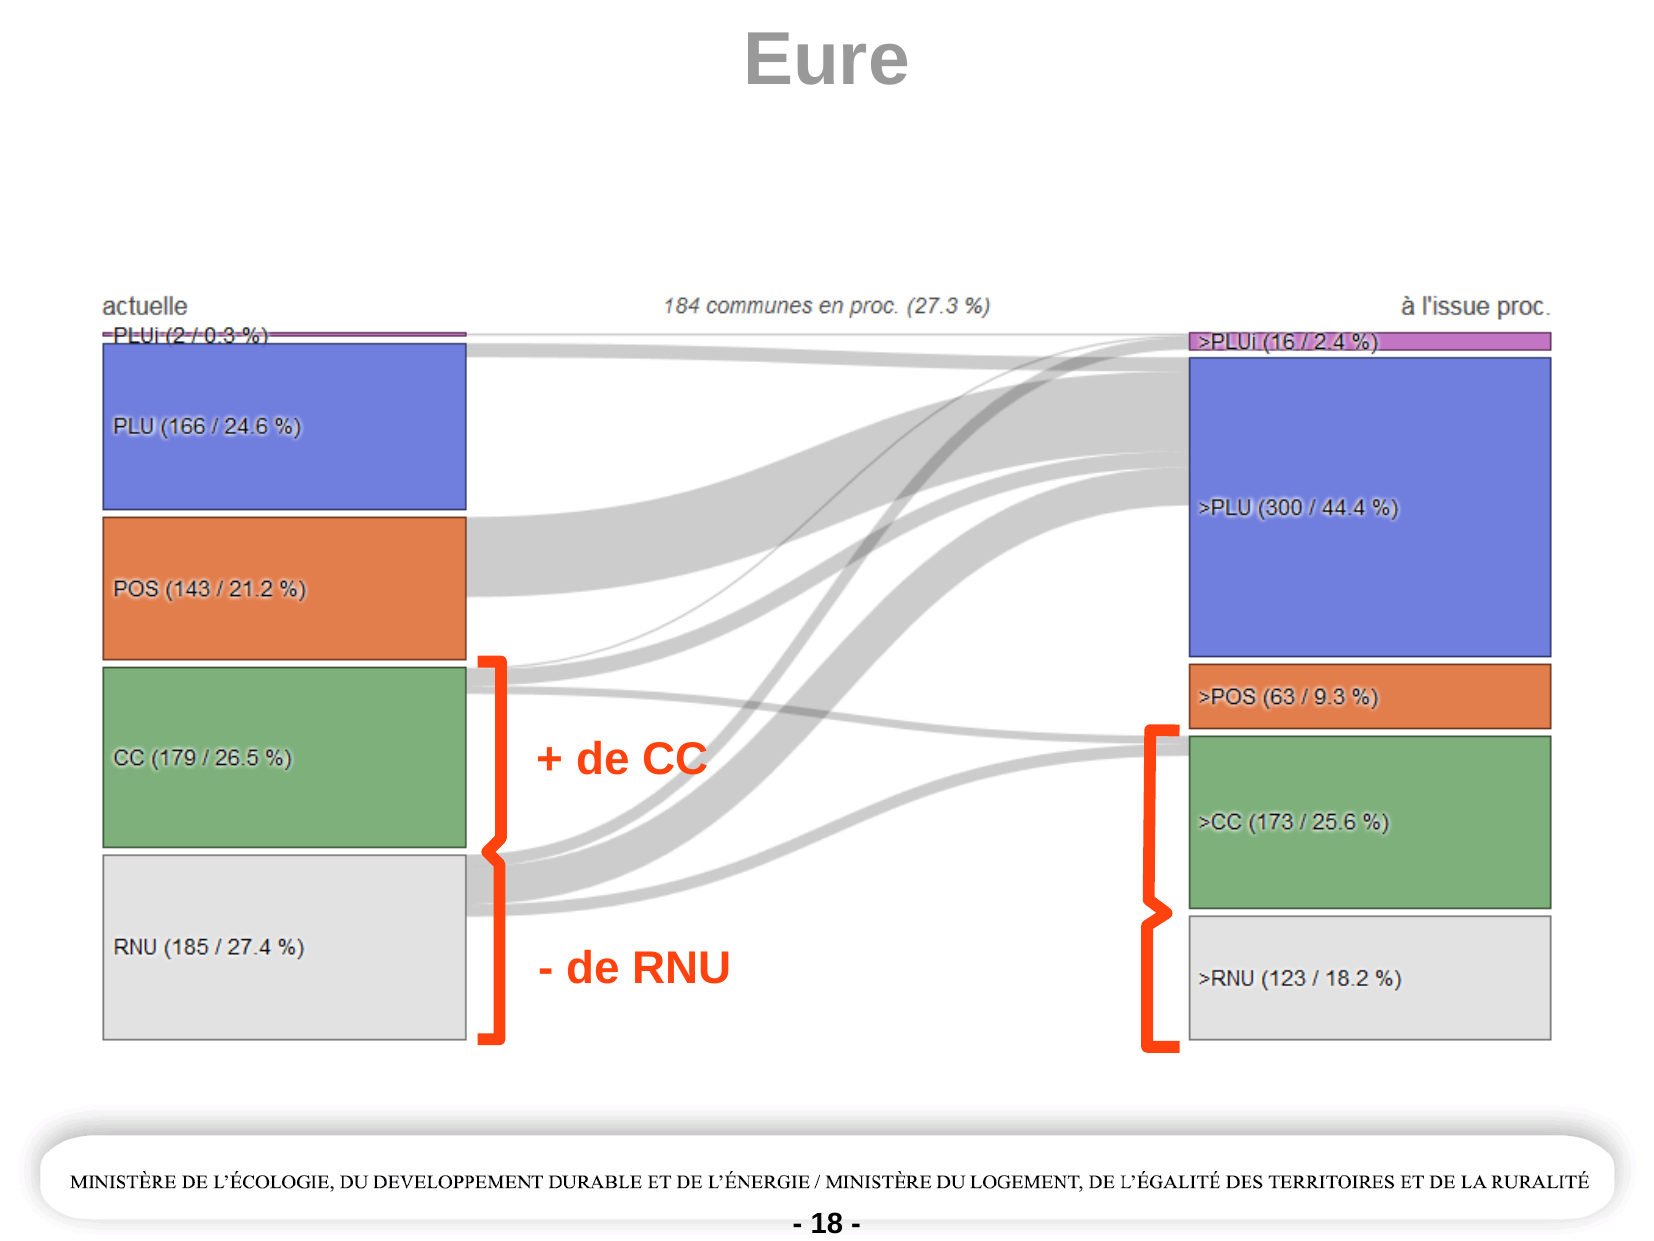

# Eure
+ de CC
- de RNU